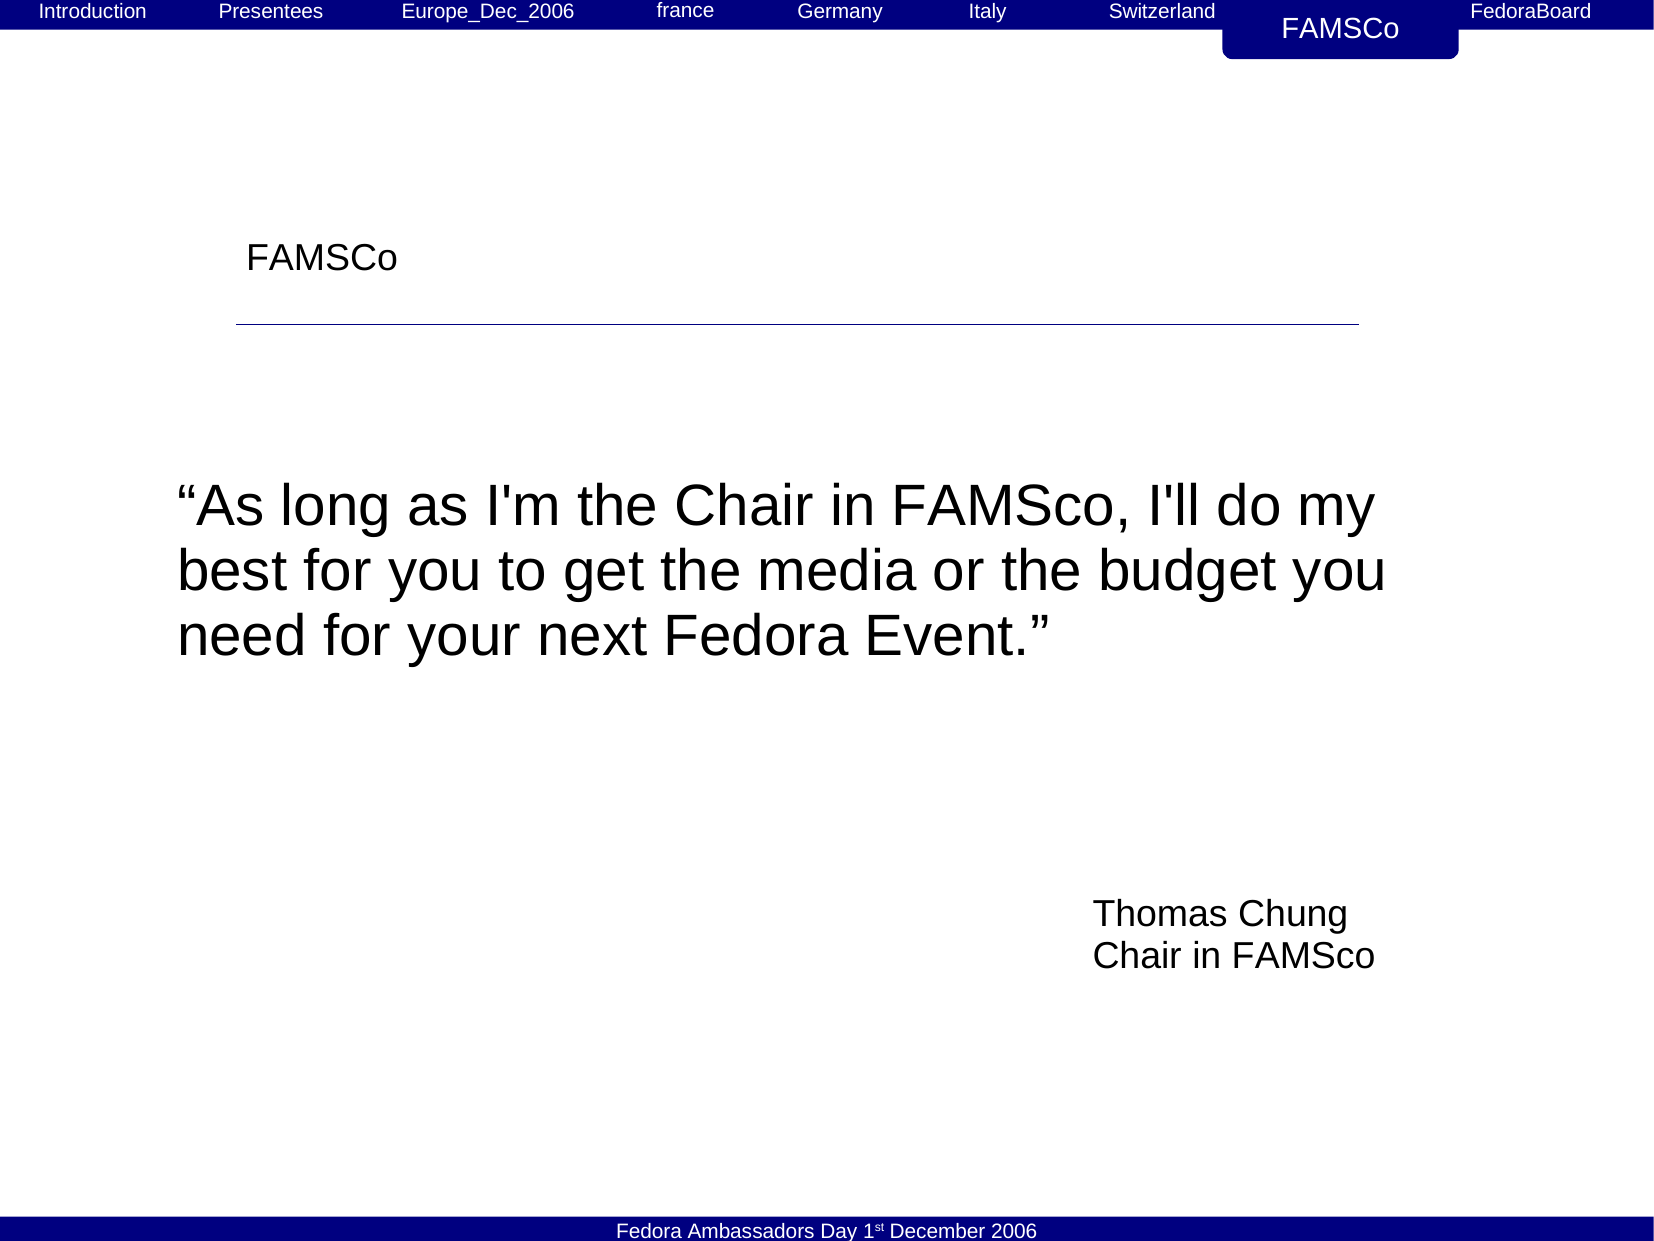

FAMSCo
FAMSCo
“As long as I'm the Chair in FAMSco, I'll do my best for you to get the media or the budget you need for your next Fedora Event.”
Thomas Chung
Chair in FAMSco